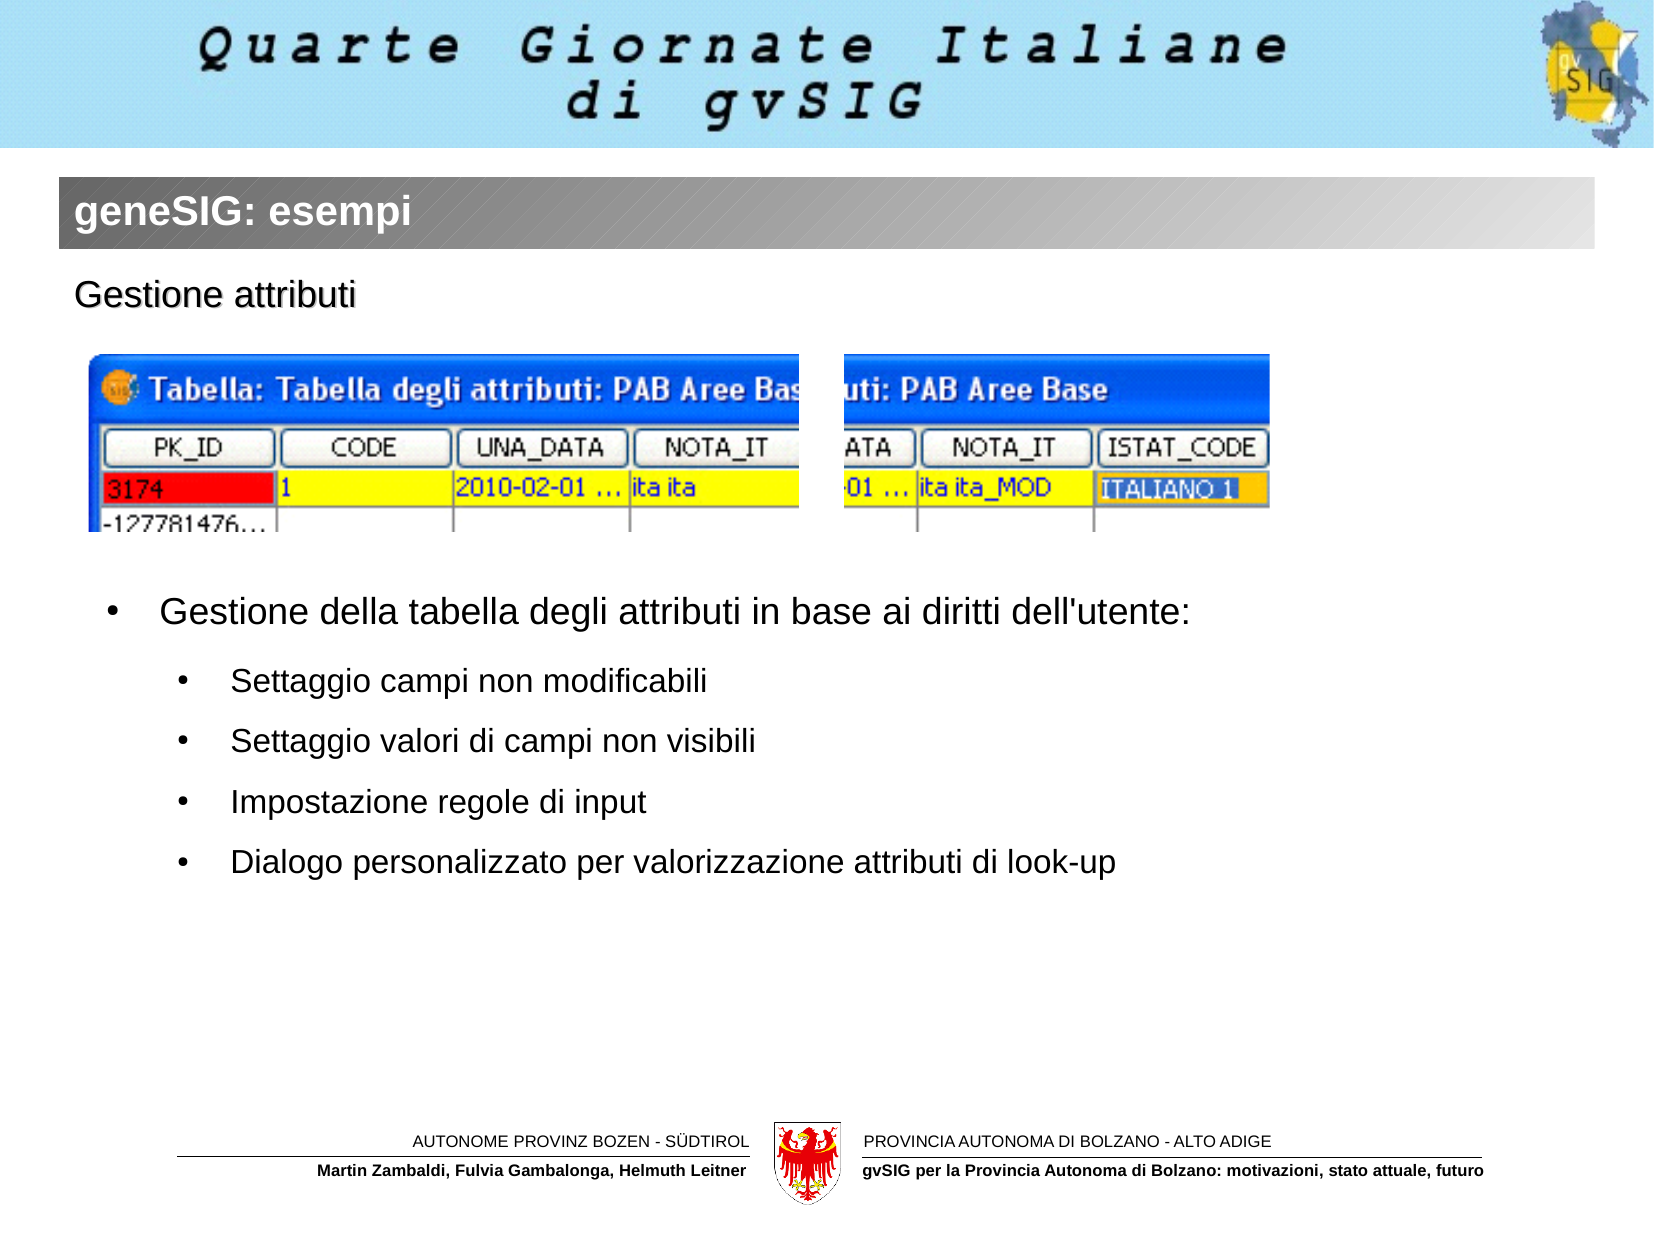

geneSIG: esempi
Gestione attributi
# Gestione della tabella degli attributi in base ai diritti dell'utente:
Settaggio campi non modificabili
Settaggio valori di campi non visibili
Impostazione regole di input
Dialogo personalizzato per valorizzazione attributi di look-up